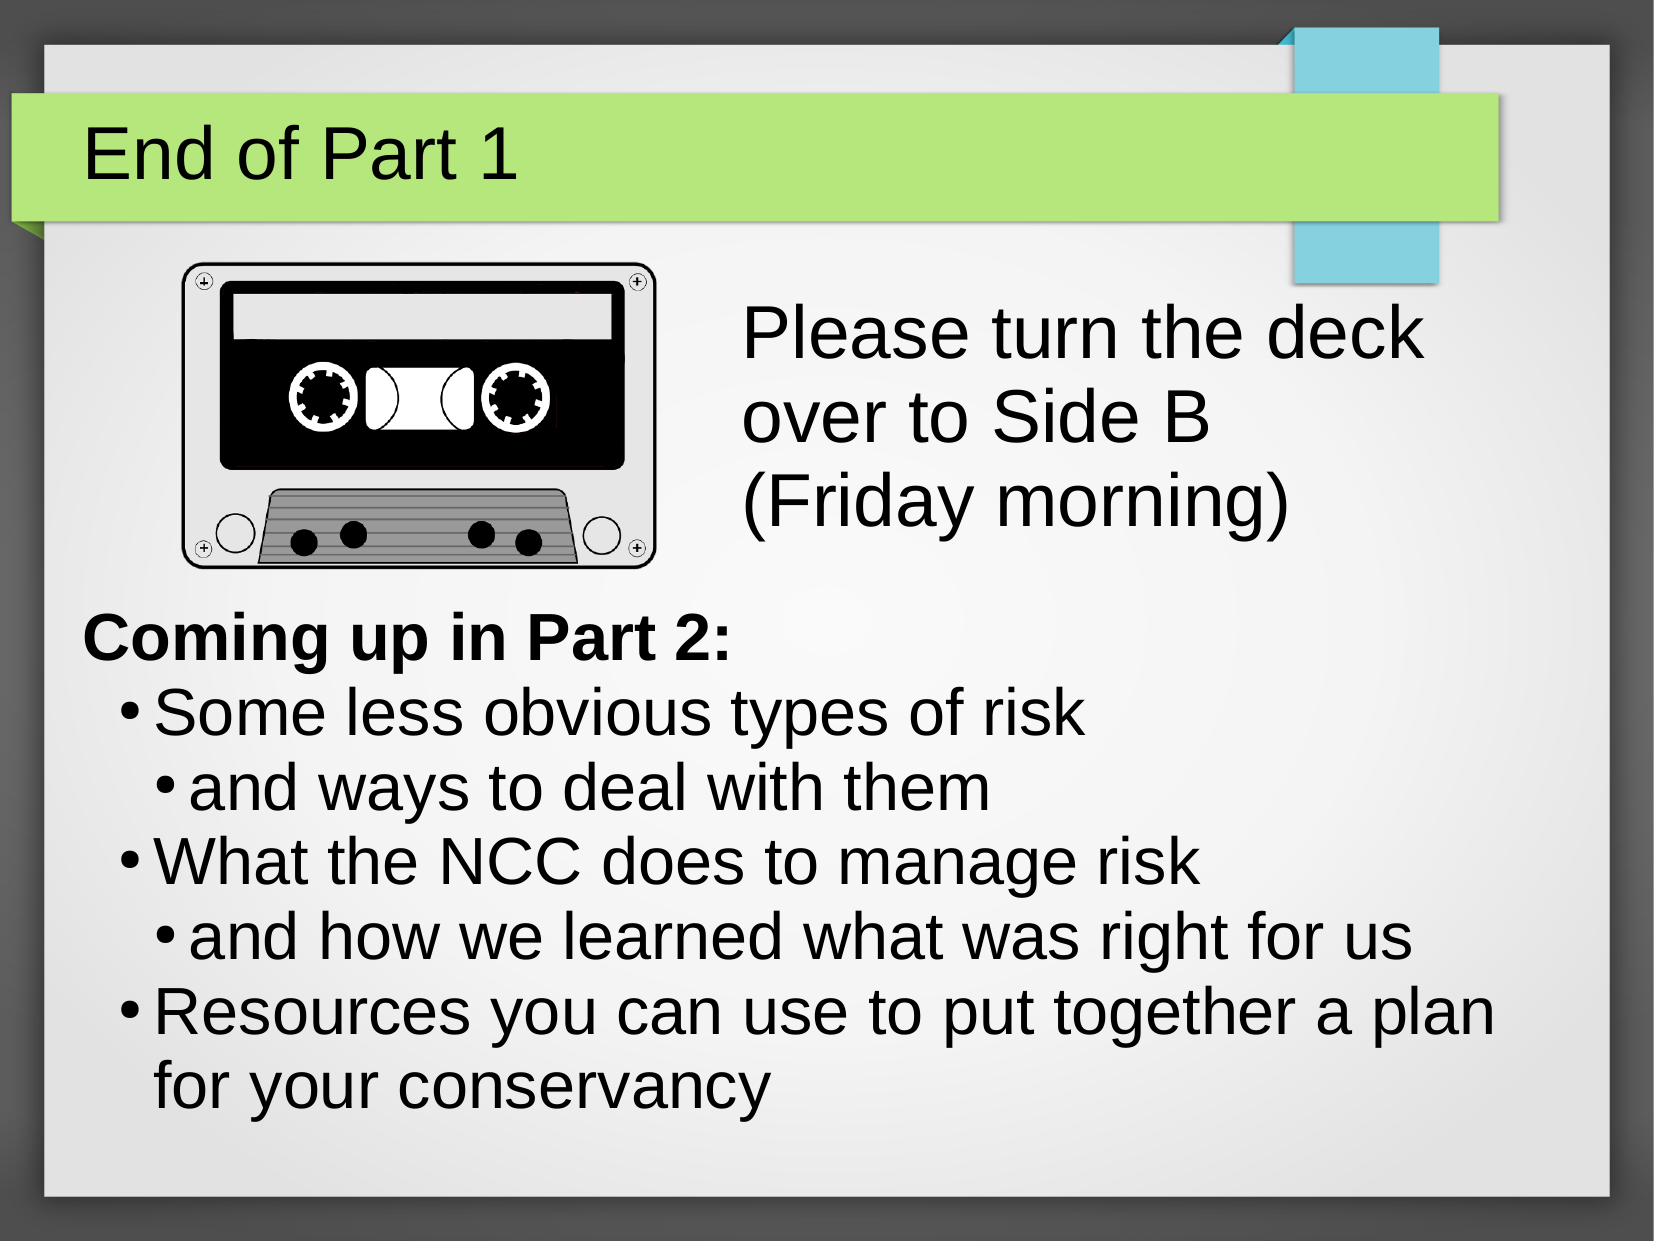

# End of Part 1
Please turn the deck
over to Side B
(Friday morning)
Coming up in Part 2:
Some less obvious types of risk
and ways to deal with them
What the NCC does to manage risk
and how we learned what was right for us
Resources you can use to put together a plan for your conservancy